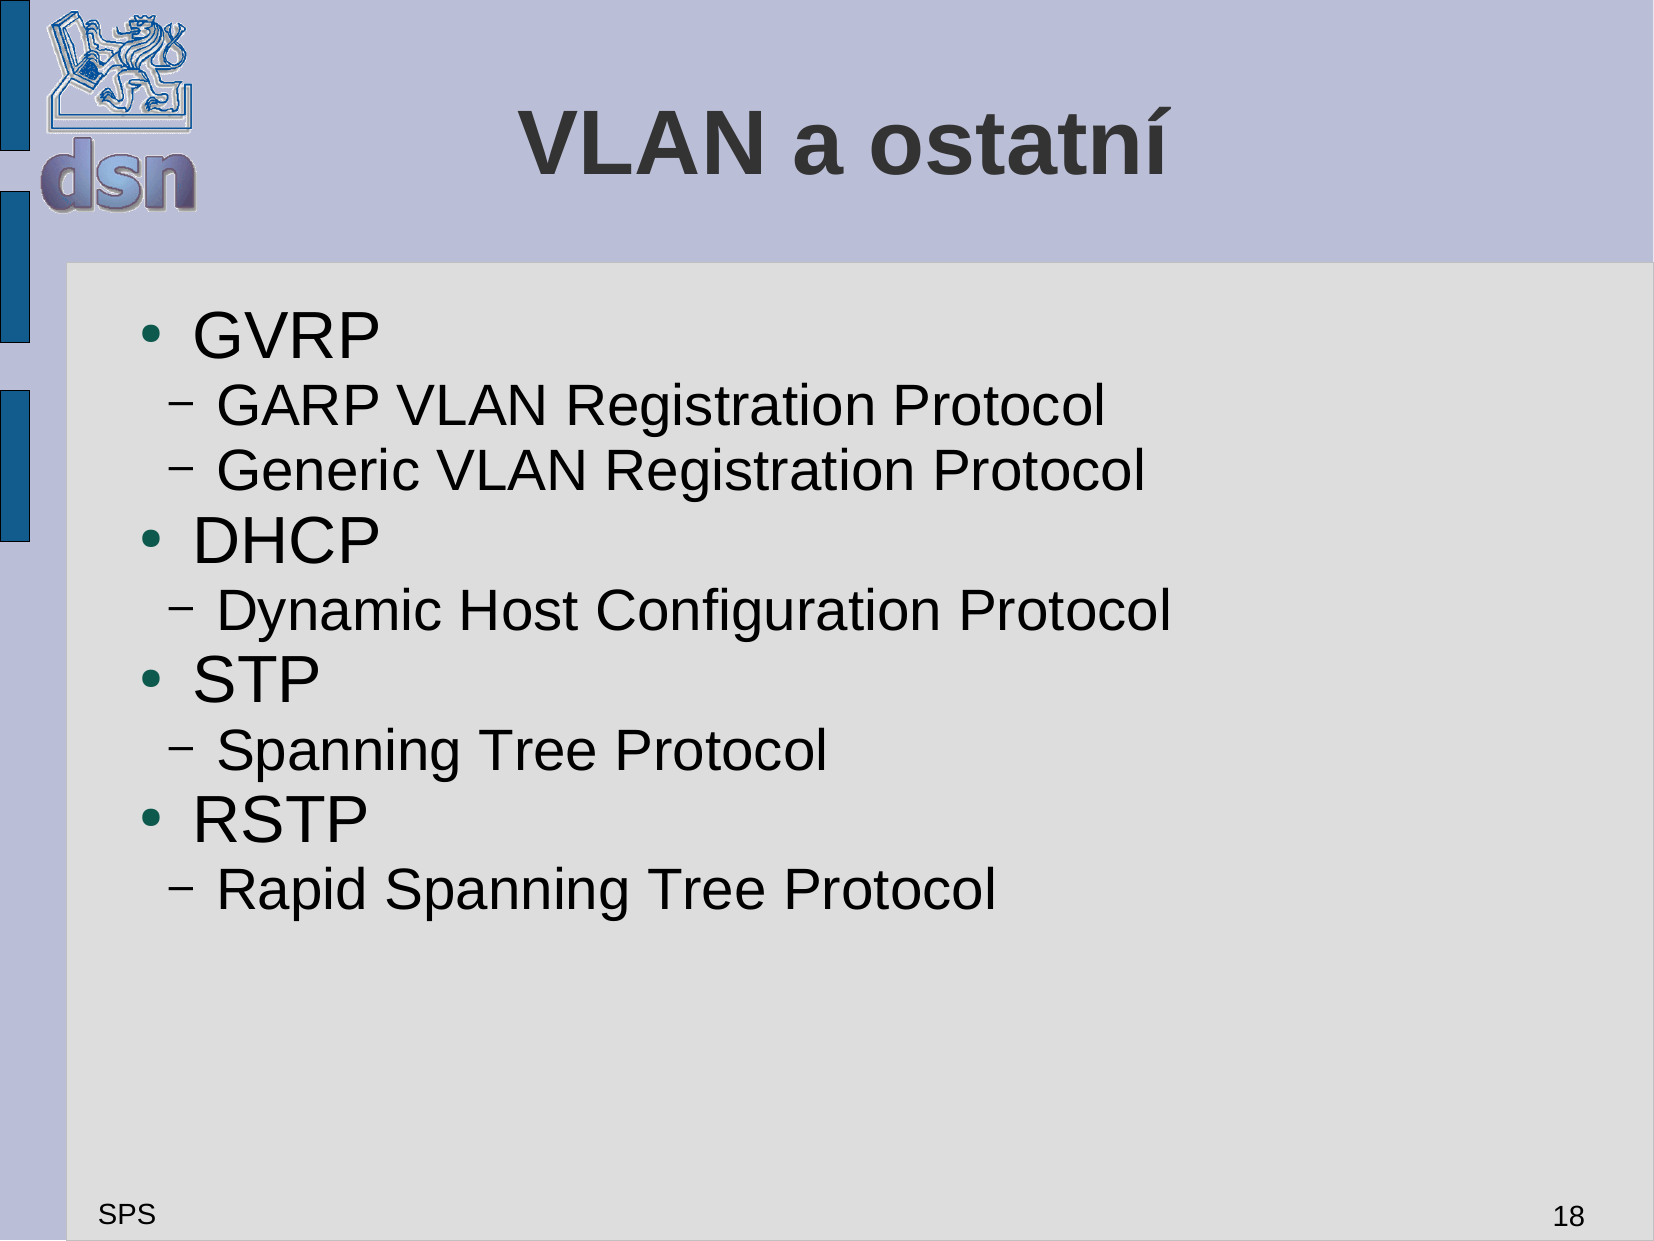

# VLAN a ostatní
GVRP
GARP VLAN Registration Protocol
Generic VLAN Registration Protocol
DHCP
Dynamic Host Configuration Protocol
STP
Spanning Tree Protocol
RSTP
Rapid Spanning Tree Protocol